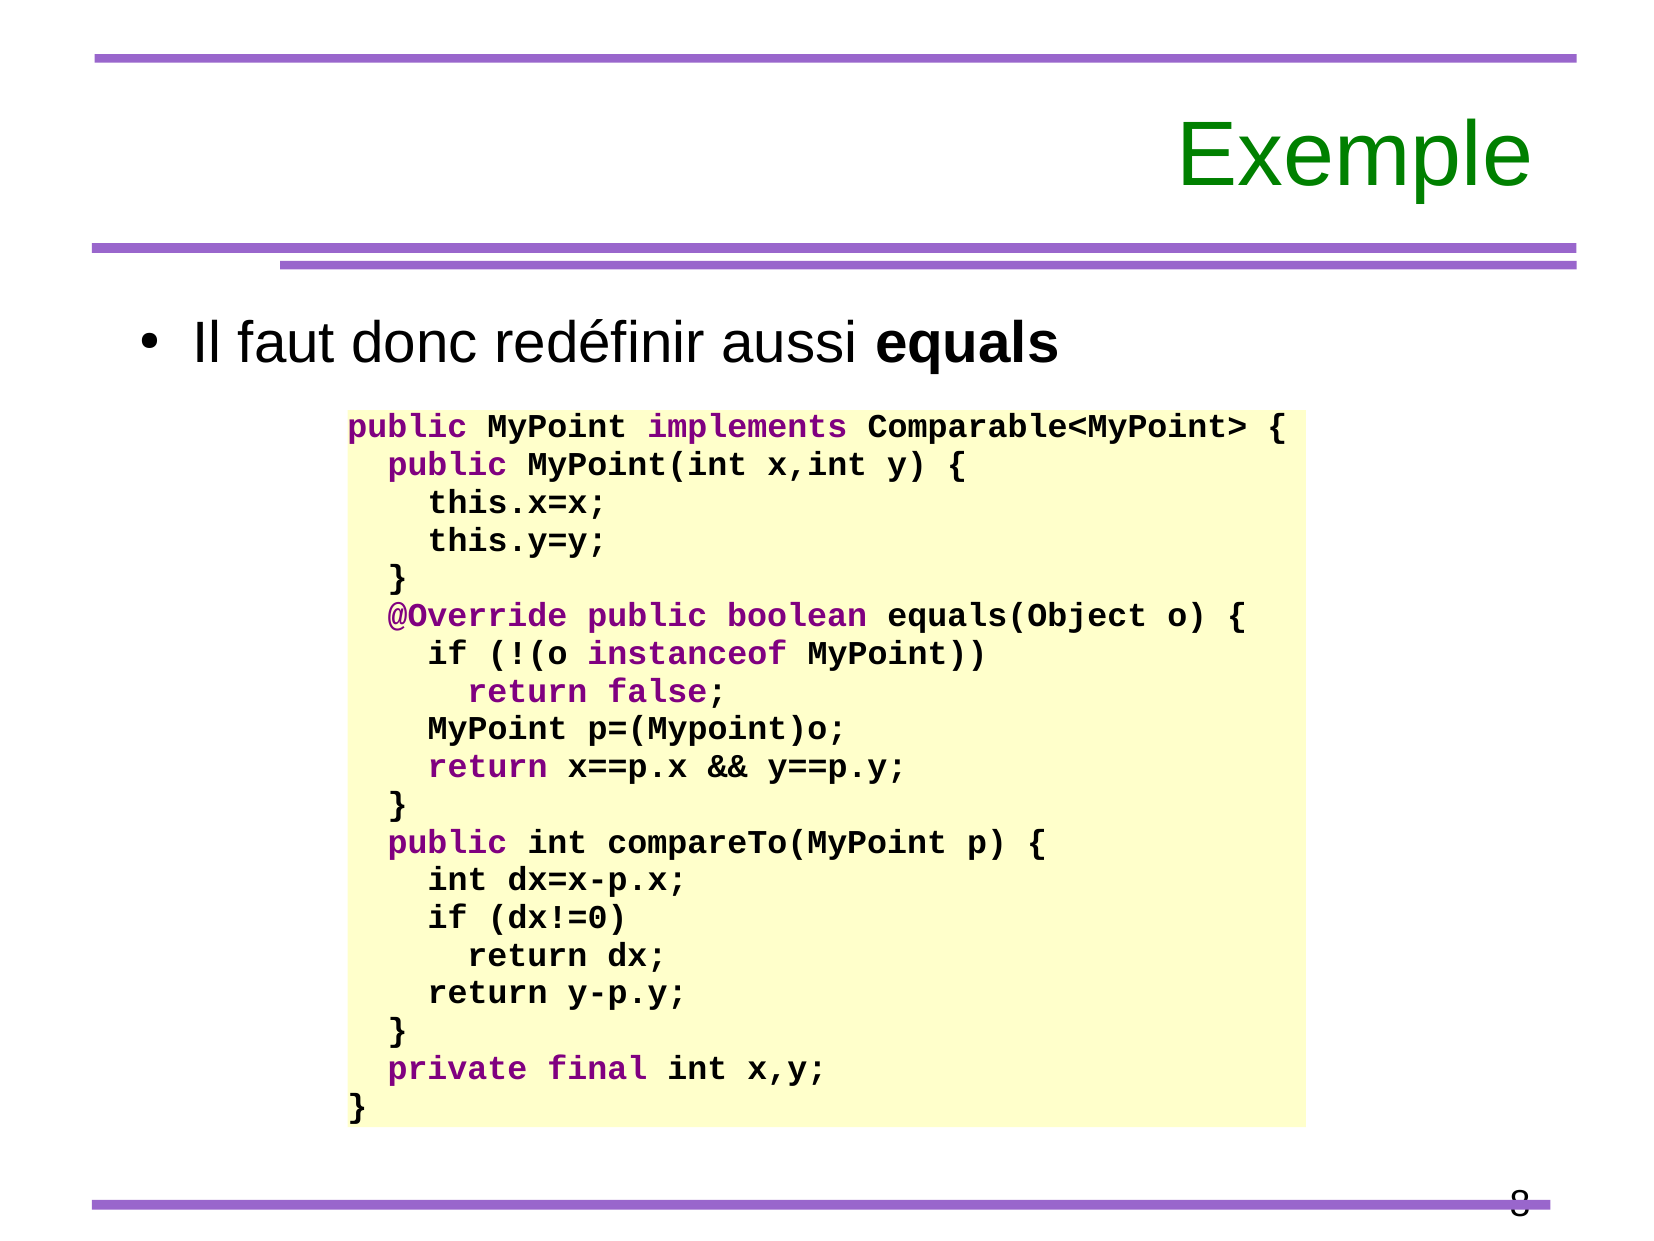

# Exemple
Il faut donc redéfinir aussi equals
public MyPoint implements Comparable<MyPoint> {
 public MyPoint(int x,int y) {
 this.x=x;
 this.y=y;
 }
 @Override public boolean equals(Object o) {
 if (!(o instanceof MyPoint))
 return false;
 MyPoint p=(Mypoint)o;
 return x==p.x && y==p.y;
 }
 public int compareTo(MyPoint p) {
 int dx=x-p.x;
 if (dx!=0)
 return dx;
 return y-p.y;
 }
 private final int x,y;
}